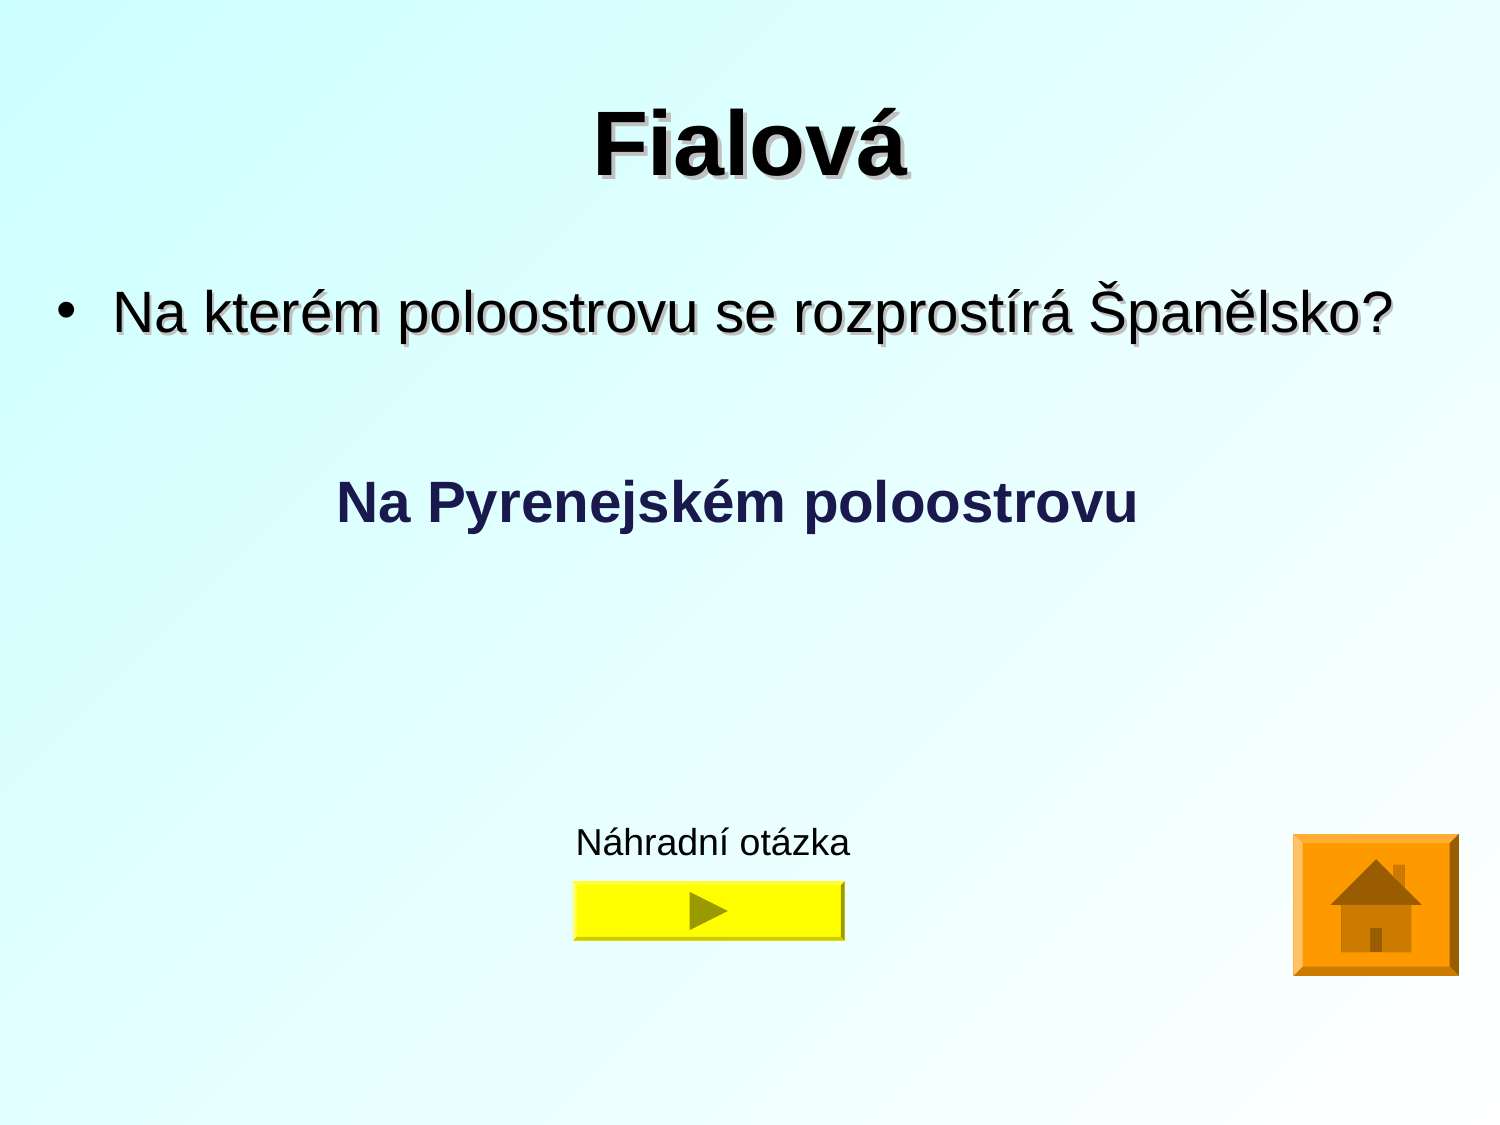

# Fialová
Na kterém poloostrovu se rozprostírá Španělsko?
Na Pyrenejském poloostrovu
Náhradní otázka